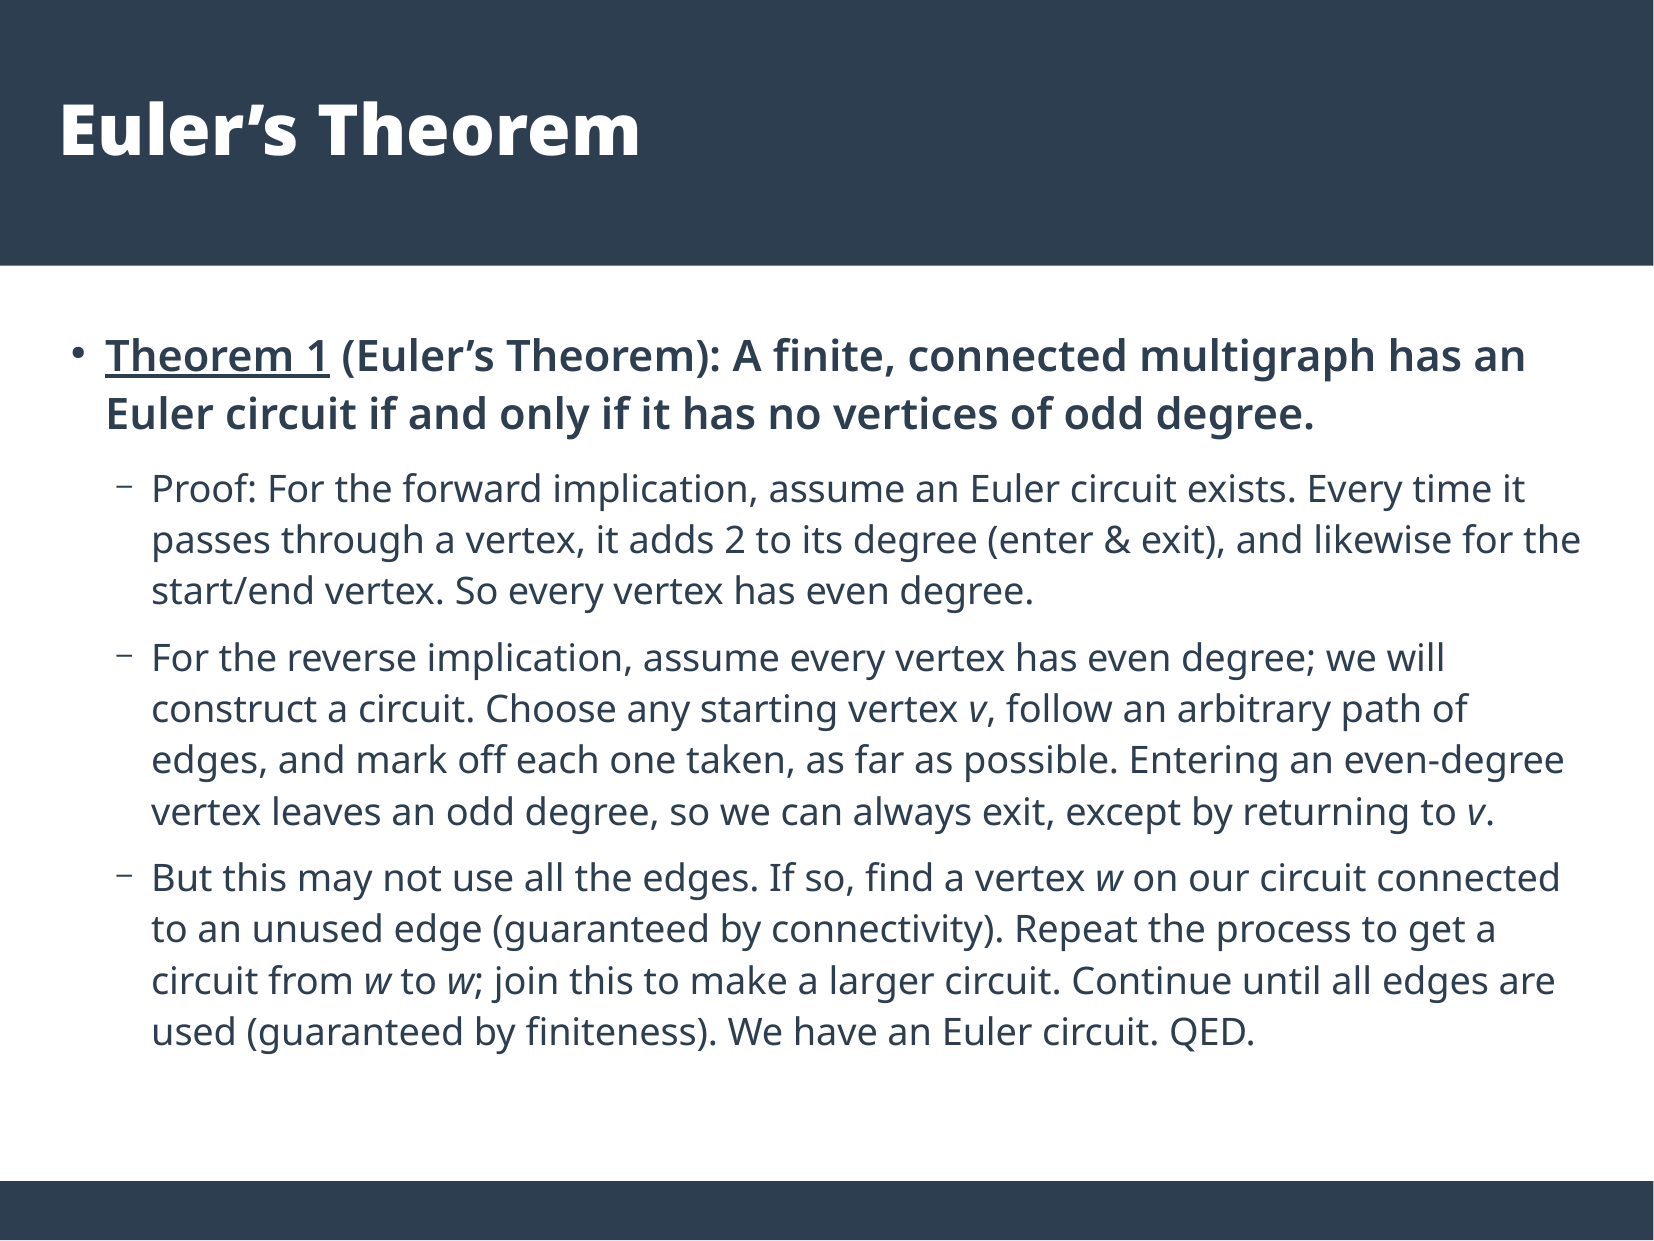

# Euler’s Theorem
Theorem 1 (Euler’s Theorem): A finite, connected multigraph has an Euler circuit if and only if it has no vertices of odd degree.
Proof: For the forward implication, assume an Euler circuit exists. Every time it passes through a vertex, it adds 2 to its degree (enter & exit), and likewise for the start/end vertex. So every vertex has even degree.
For the reverse implication, assume every vertex has even degree; we will construct a circuit. Choose any starting vertex v, follow an arbitrary path of edges, and mark off each one taken, as far as possible. Entering an even-degree vertex leaves an odd degree, so we can always exit, except by returning to v.
But this may not use all the edges. If so, find a vertex w on our circuit connected to an unused edge (guaranteed by connectivity). Repeat the process to get a circuit from w to w; join this to make a larger circuit. Continue until all edges are used (guaranteed by finiteness). We have an Euler circuit. QED.